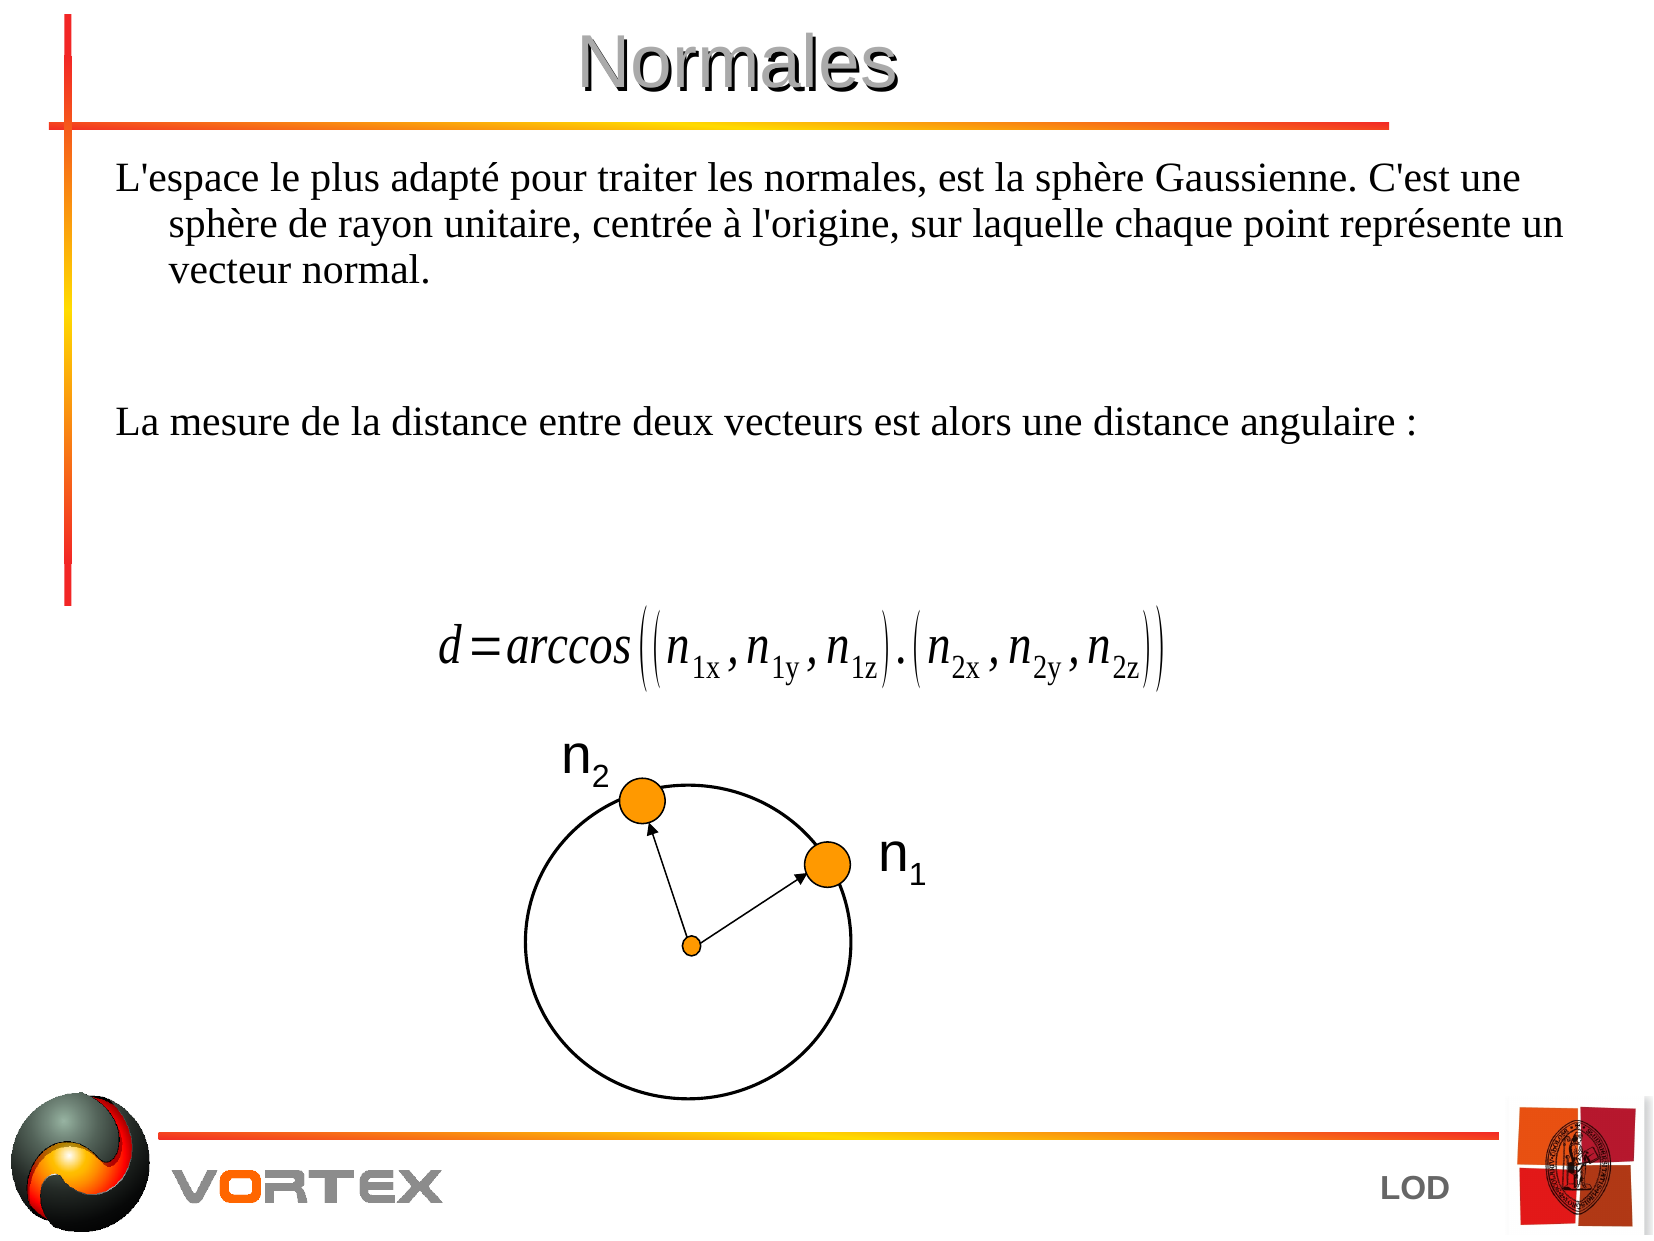

# Normales
L'espace le plus adapté pour traiter les normales, est la sphère Gaussienne. C'est une sphère de rayon unitaire, centrée à l'origine, sur laquelle chaque point représente un vecteur normal.
La mesure de la distance entre deux vecteurs est alors une distance angulaire :
n2
n1